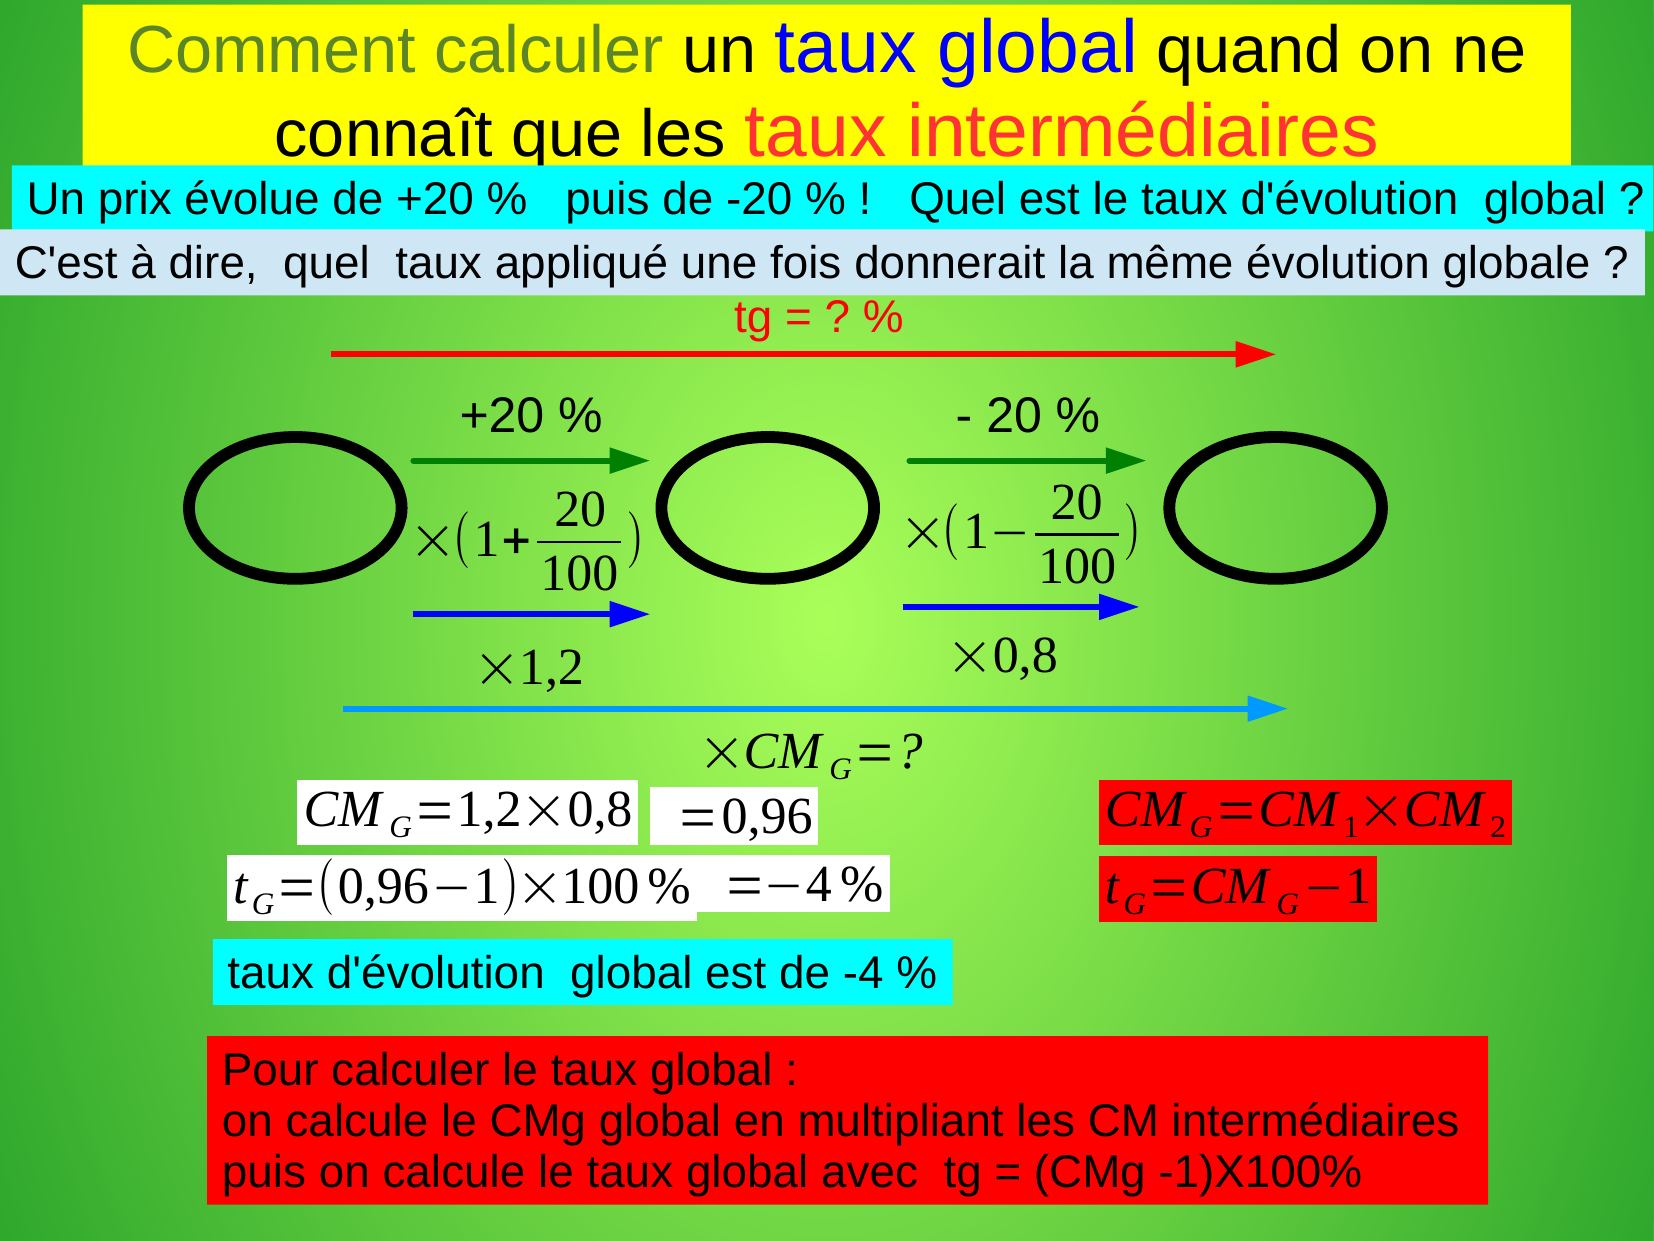

# Comment calculer un taux global quand on ne connaît que les taux intermédiaires
Un prix évolue de +20 % puis de -20 % ! Quel est le taux d'évolution global ?
C'est à dire, quel taux appliqué une fois donnerait la même évolution globale ?
tg = ? %
+20 %
- 20 %
taux d'évolution global est de -4 %
Pour calculer le taux global :
on calcule le CMg global en multipliant les CM intermédiaires
puis on calcule le taux global avec tg = (CMg -1)X100%